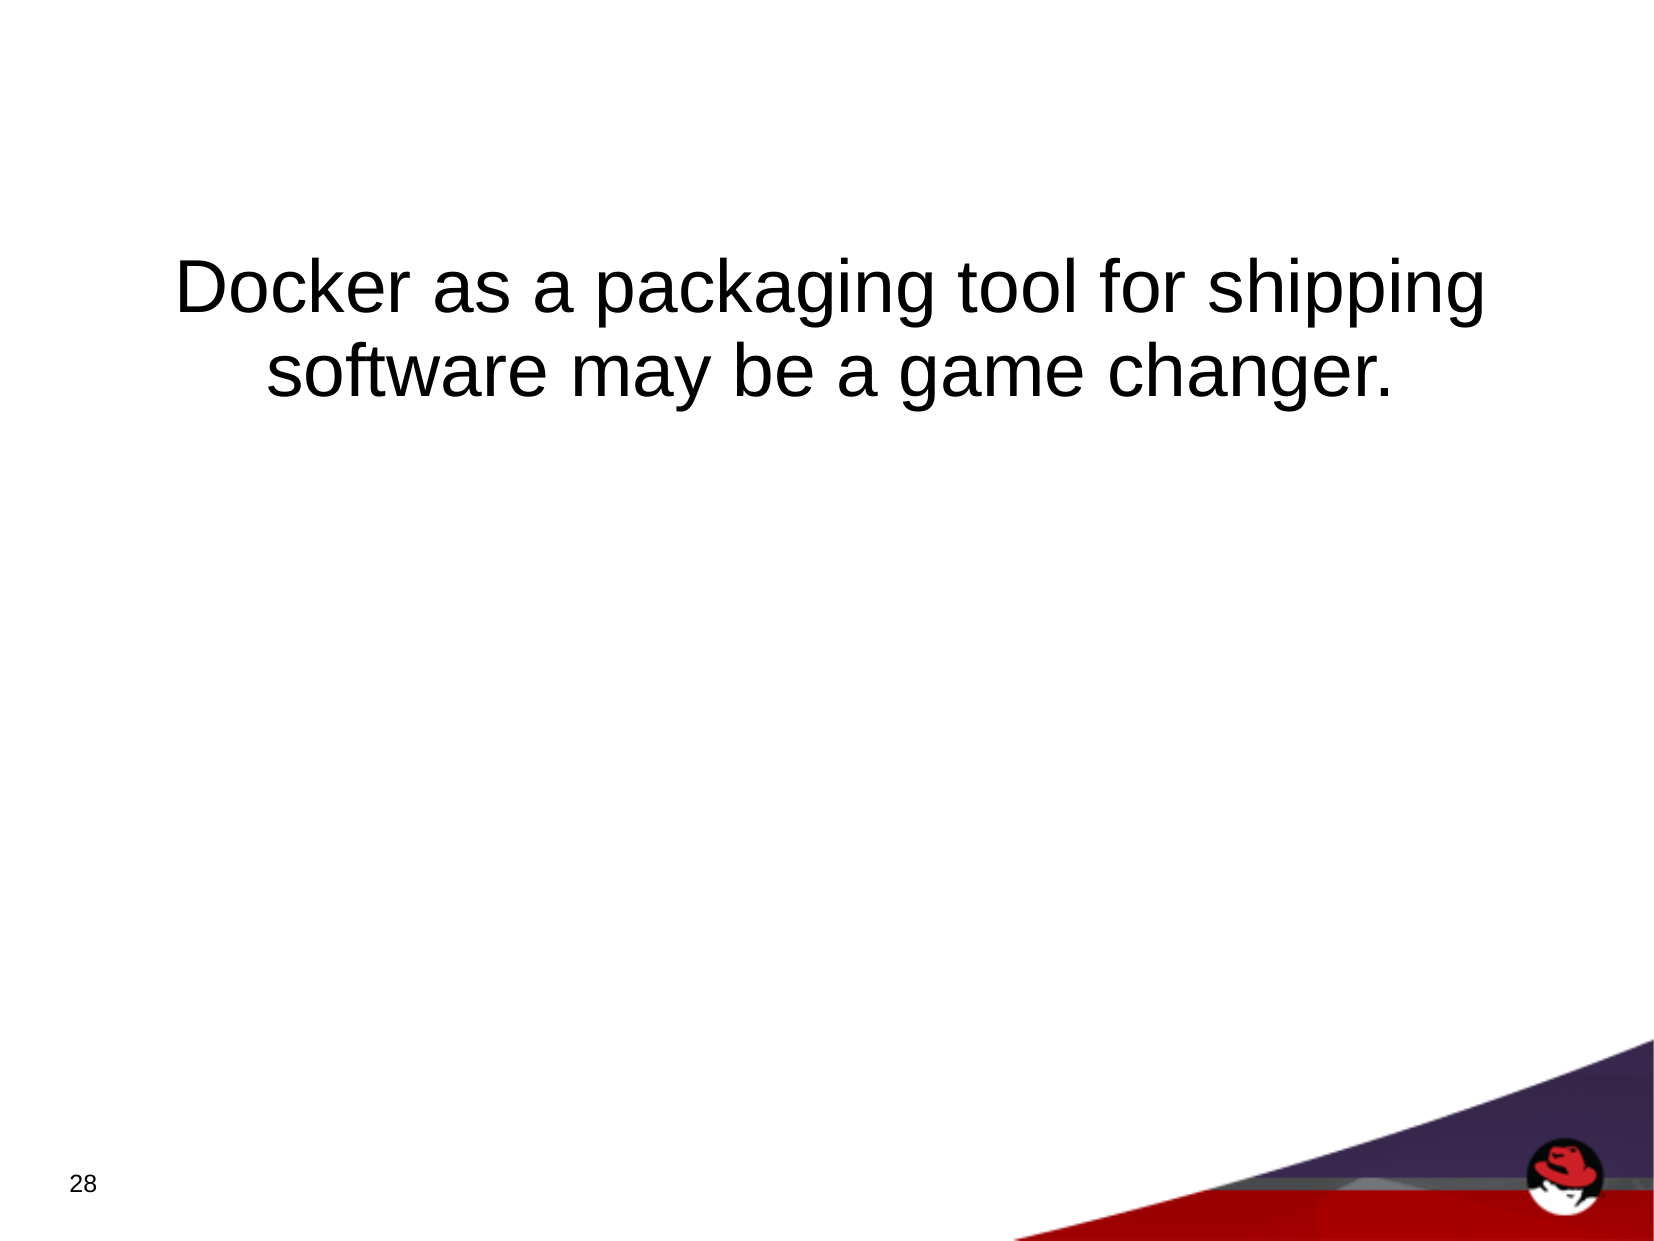

# Docker as a packaging tool for shipping software may be a game changer.